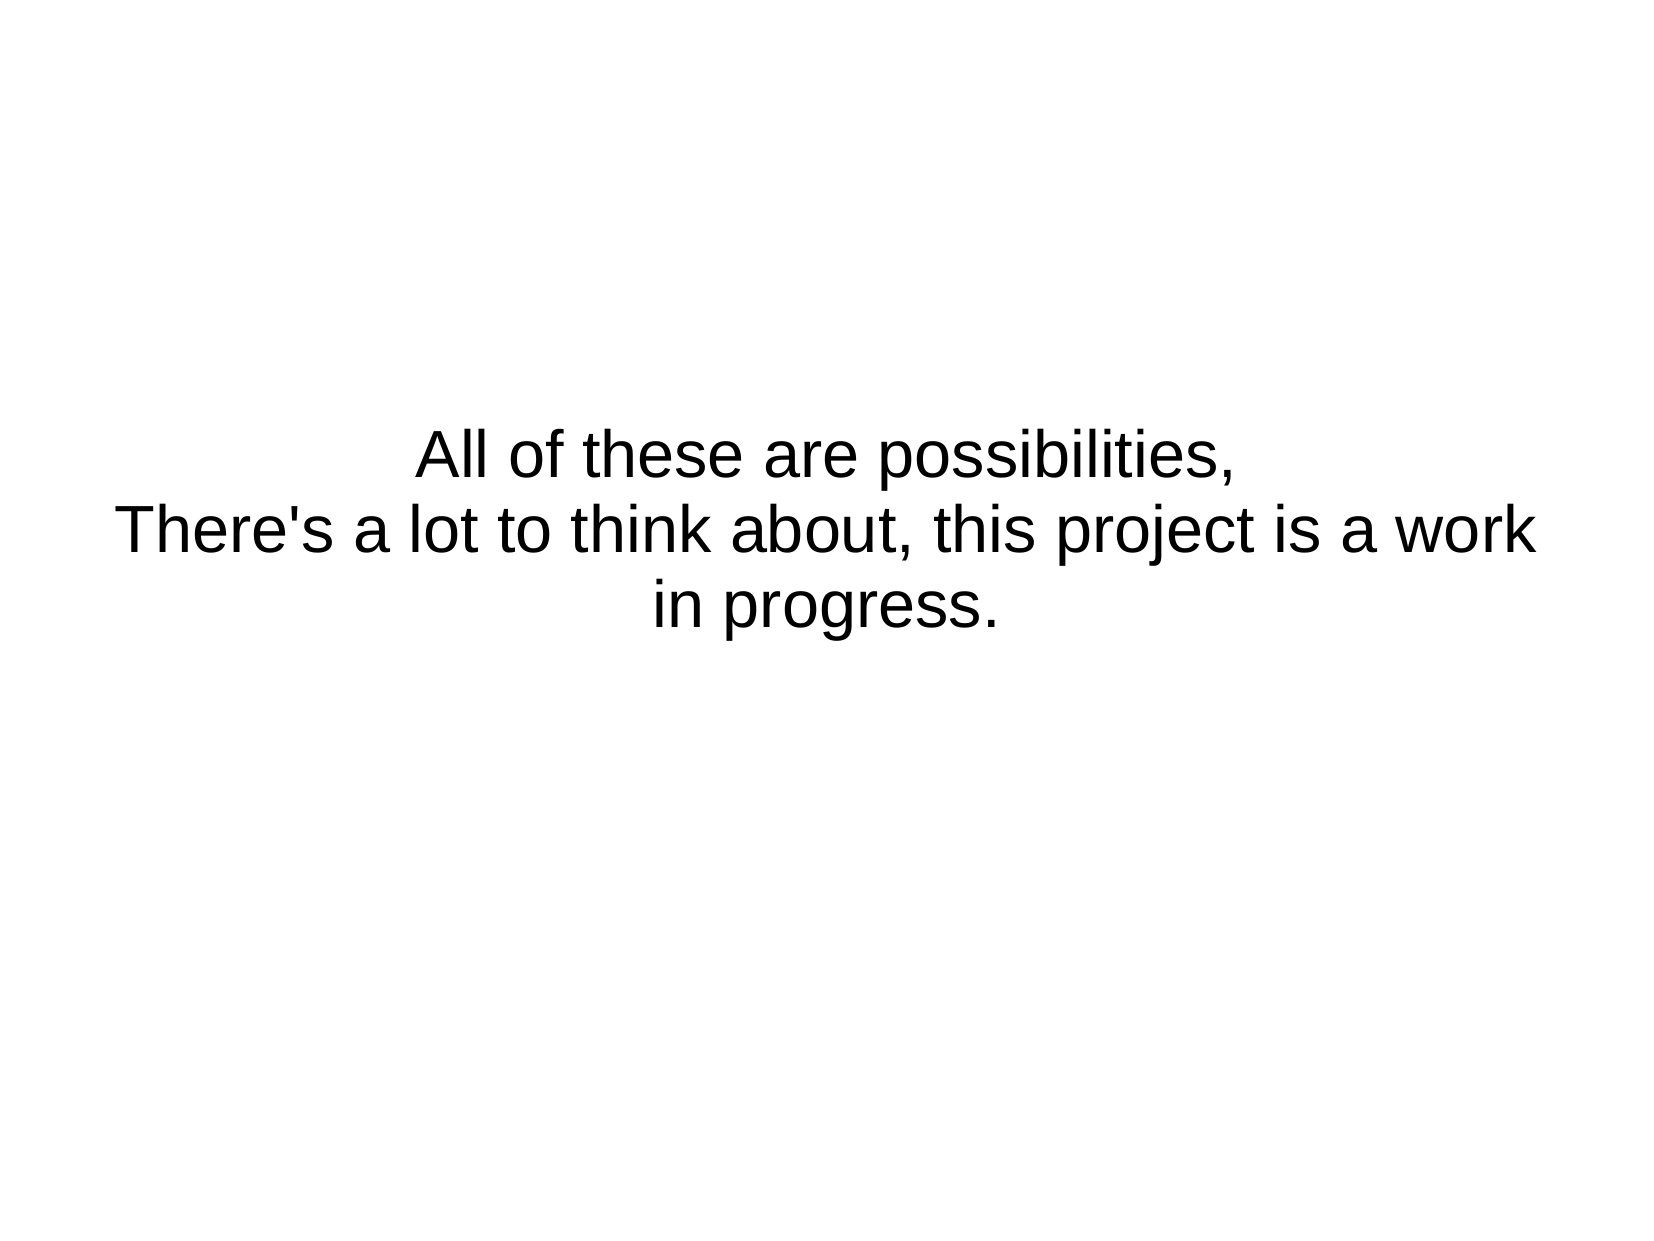

# All of these are possibilities,
There's a lot to think about, this project is a work in progress.